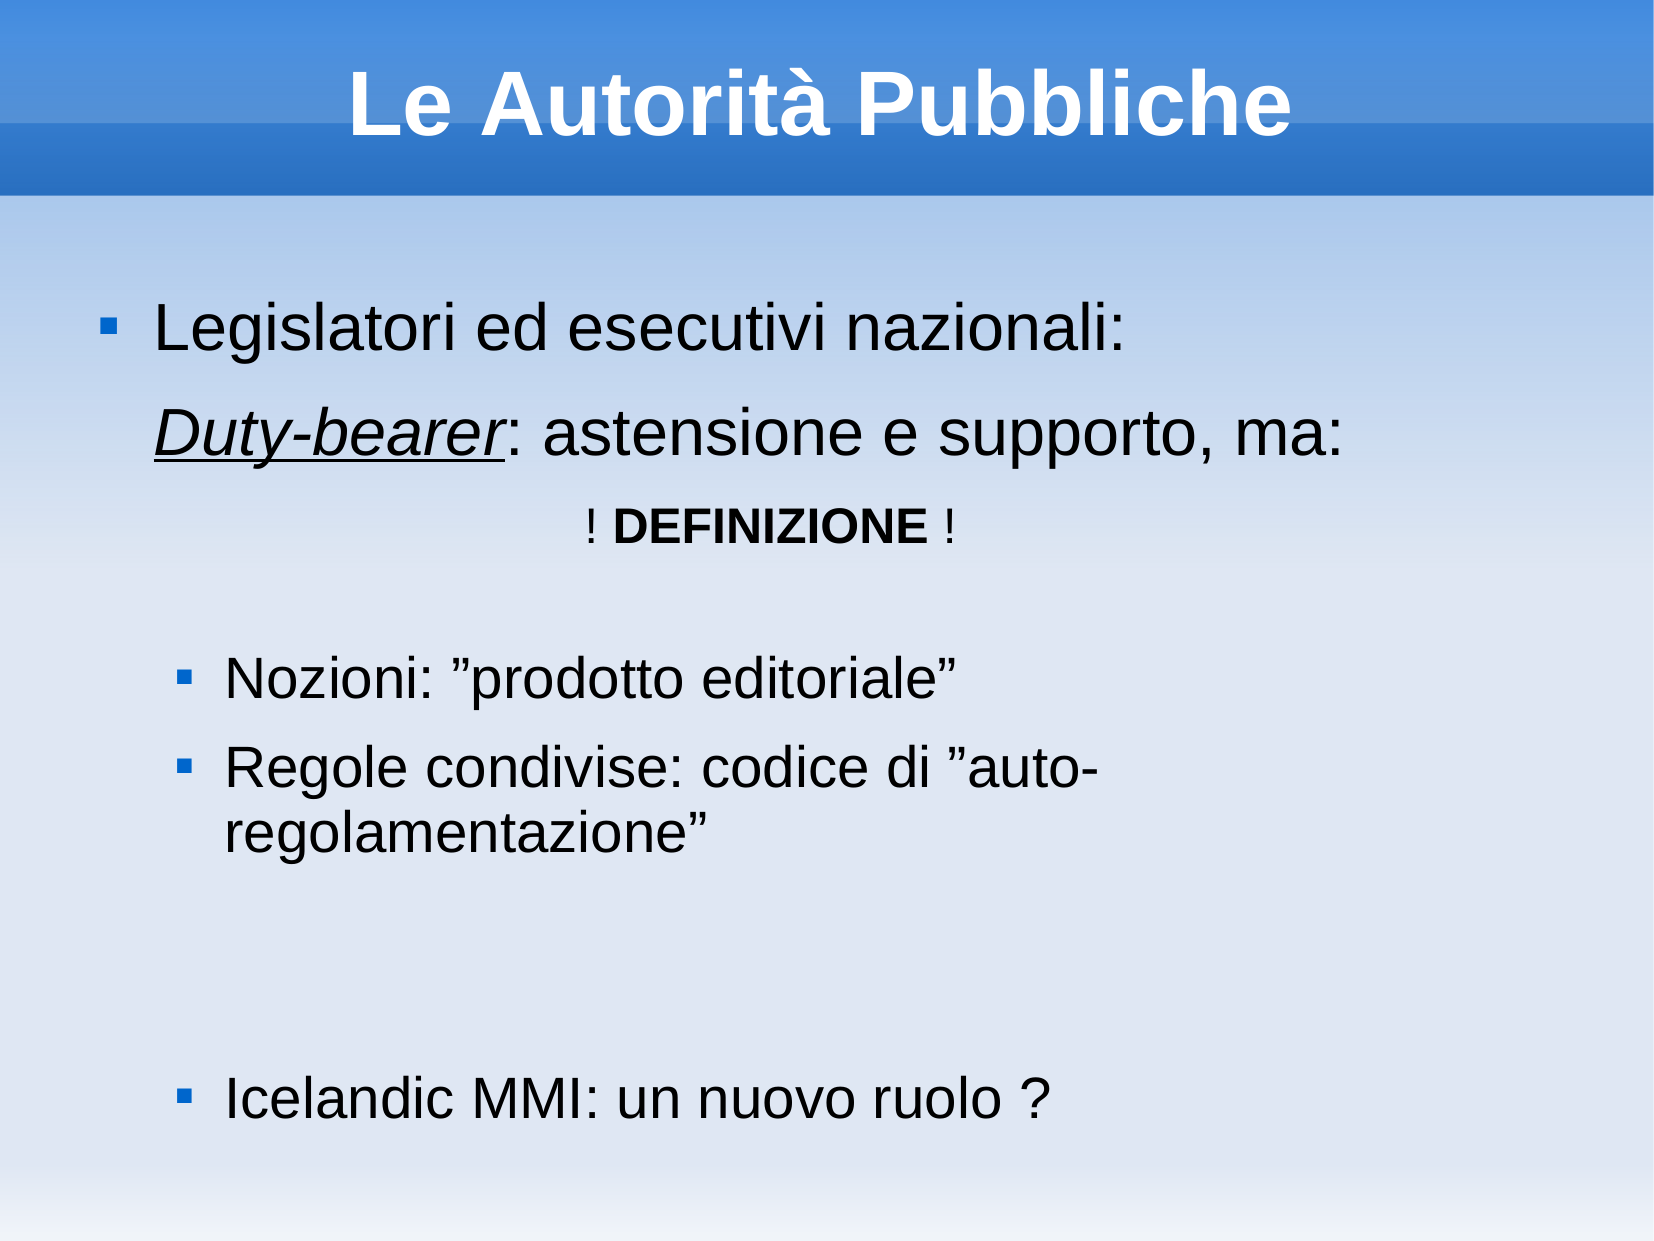

# Le Autorità Pubbliche
Legislatori ed esecutivi nazionali:
Duty-bearer: astensione e supporto, ma:
 ! DEFINIZIONE !
Nozioni: ”prodotto editoriale”
Regole condivise: codice di ”auto-regolamentazione”
Icelandic MMI: un nuovo ruolo ?